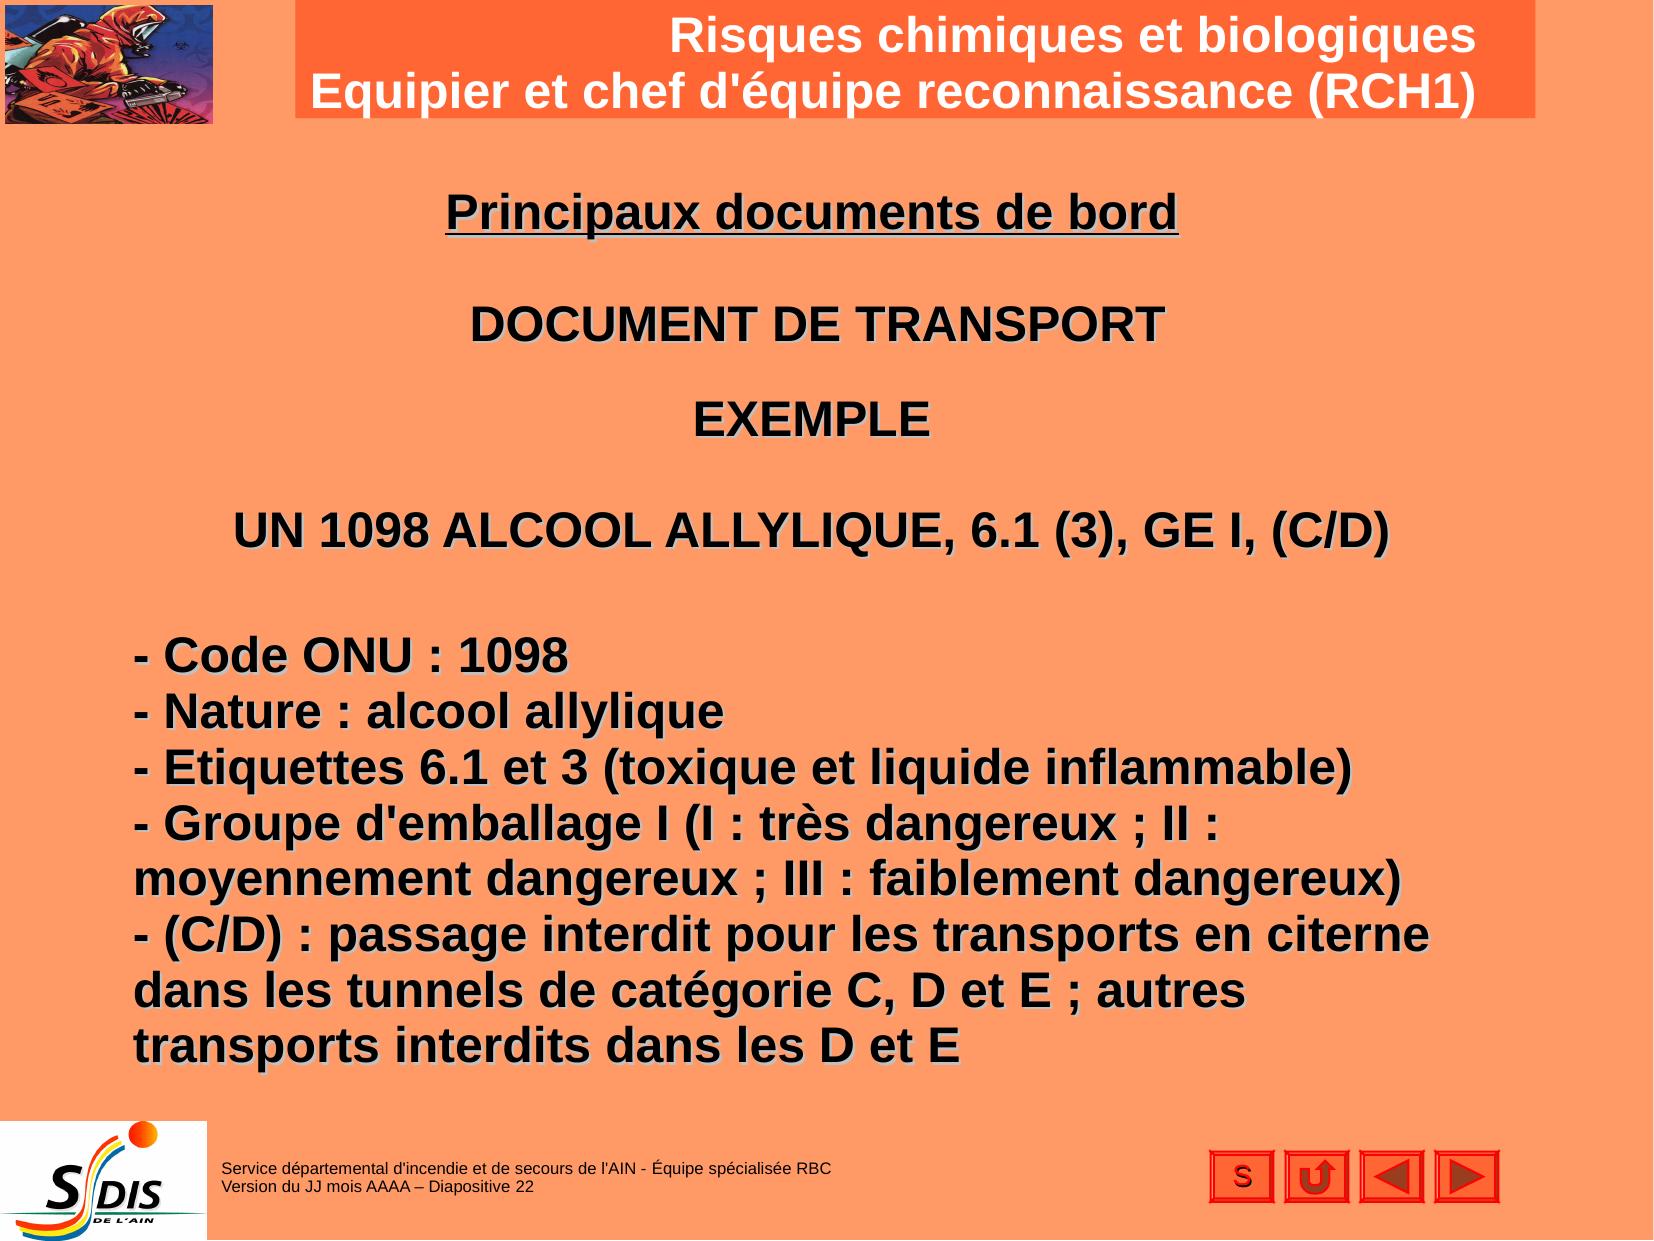

Principaux documents de bord
DOCUMENT DE TRANSPORT
EXEMPLE
UN 1098 ALCOOL ALLYLIQUE, 6.1 (3), GE I, (C/D)
- Code ONU : 1098
- Nature : alcool allylique
- Etiquettes 6.1 et 3 (toxique et liquide inflammable)
- Groupe d'emballage I (I : très dangereux ; II : moyennement dangereux ; III : faiblement dangereux)
- (C/D) : passage interdit pour les transports en citerne dans les tunnels de catégorie C, D et E ; autres transports interdits dans les D et E
S